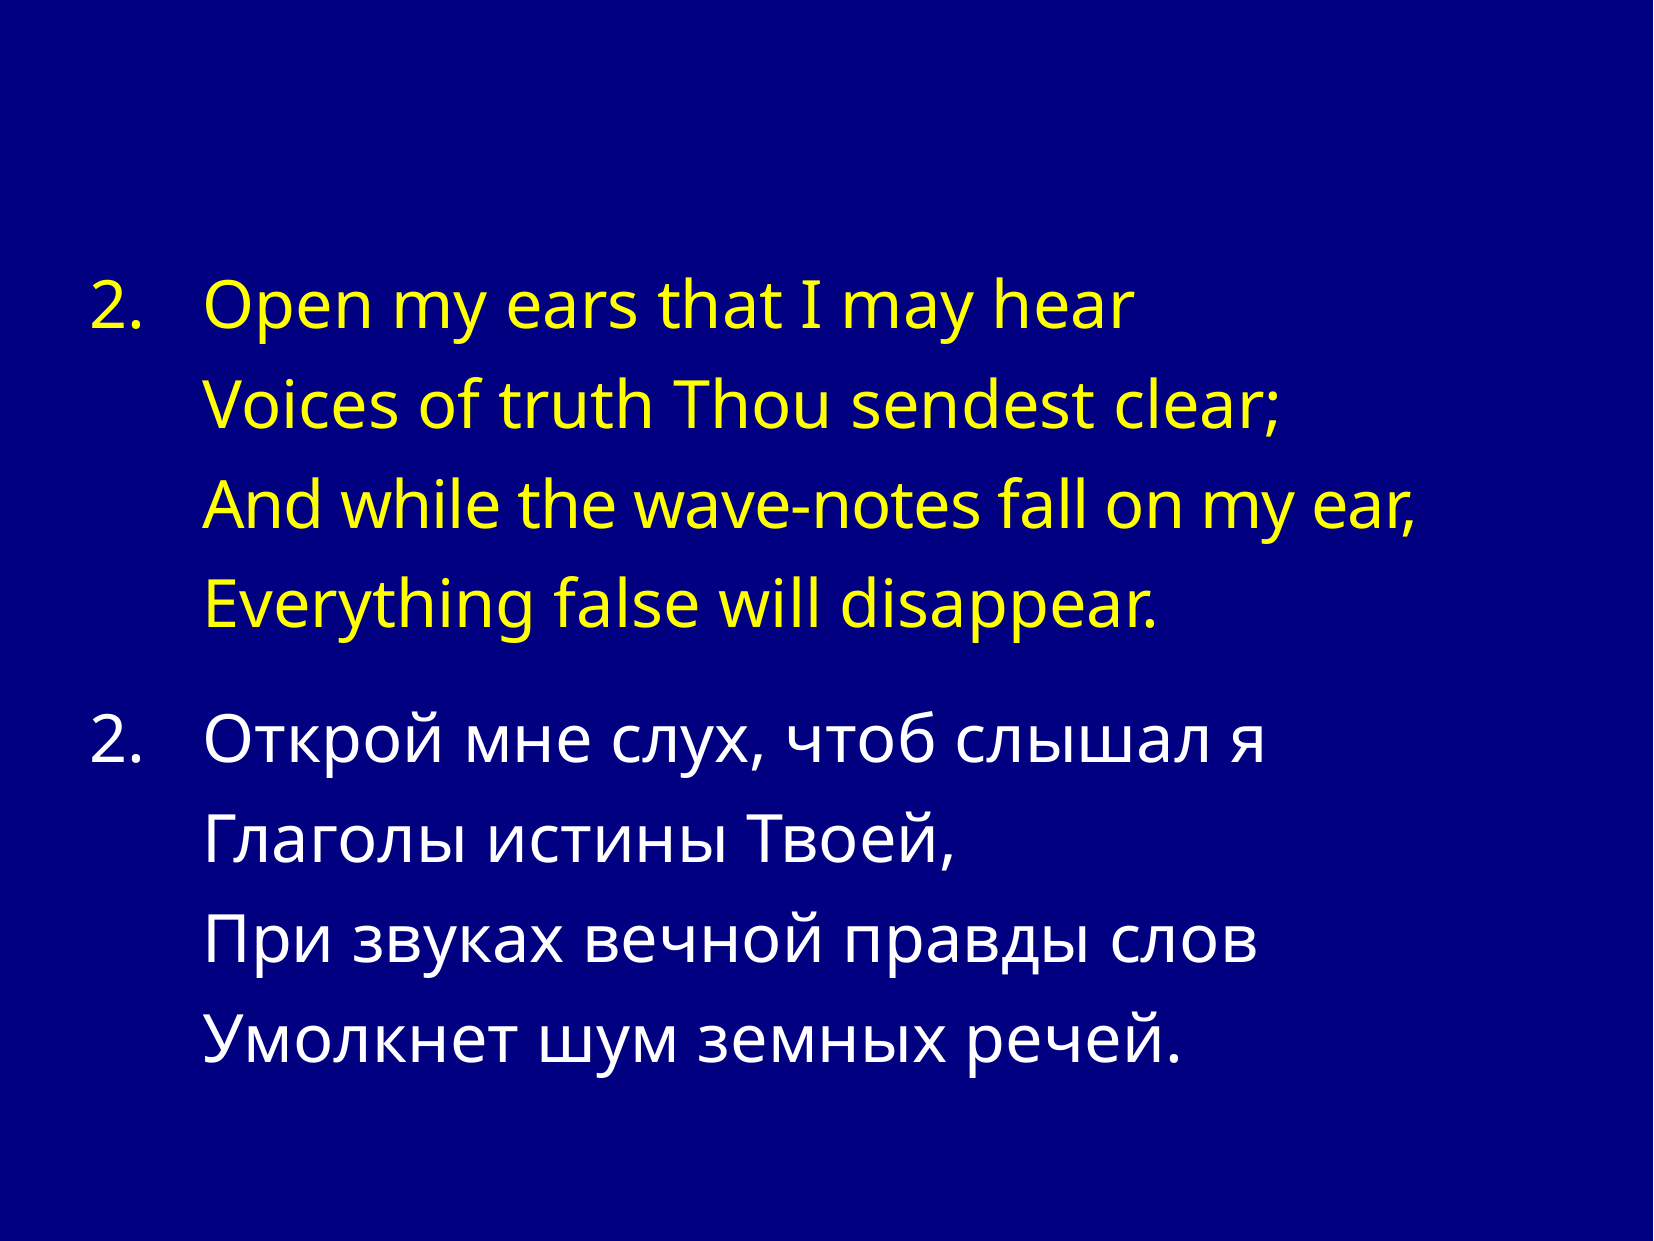

2.	Open my ears that I may hear
	Voices of truth Thou sendest clear;
	And while the wave-notes fall on my ear,
	Everything false will disappear.
2.	Открой мне слух, чтоб слышал я
	Глаголы истины Твоей,
	При звуках вечной правды слов
	Умолкнет шум земных речей.